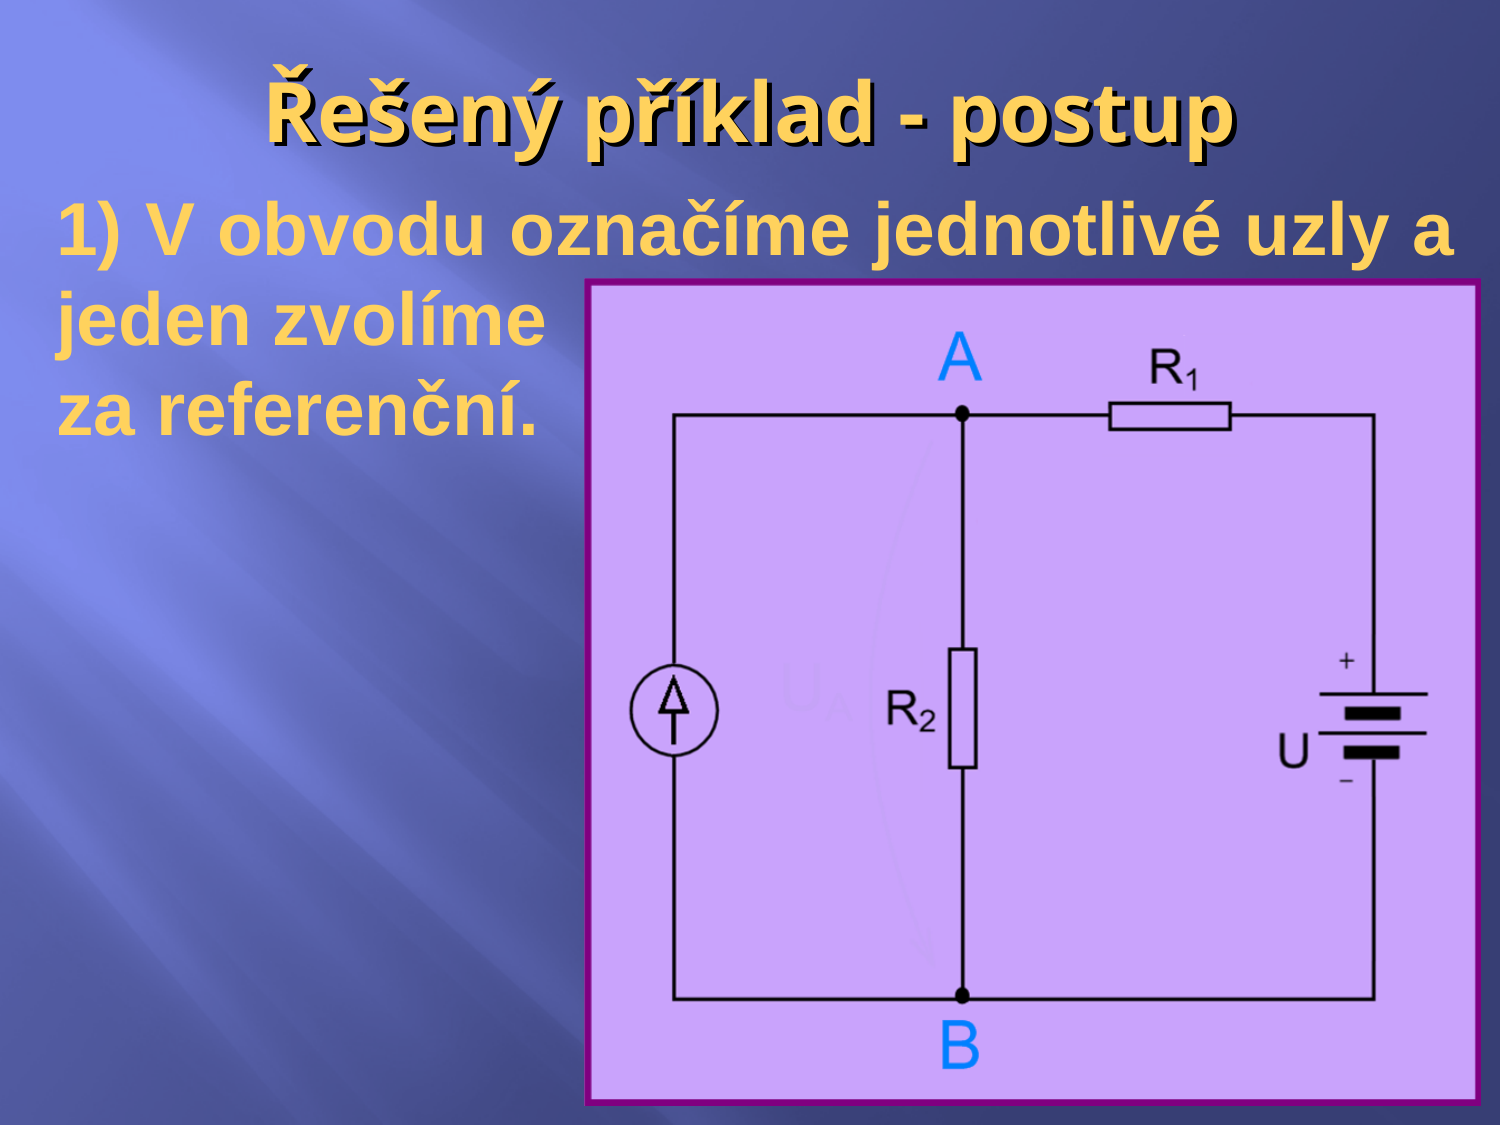

# Řešený příklad - postup
1) V obvodu označíme jednotlivé uzly a jeden zvolíme
za referenční.